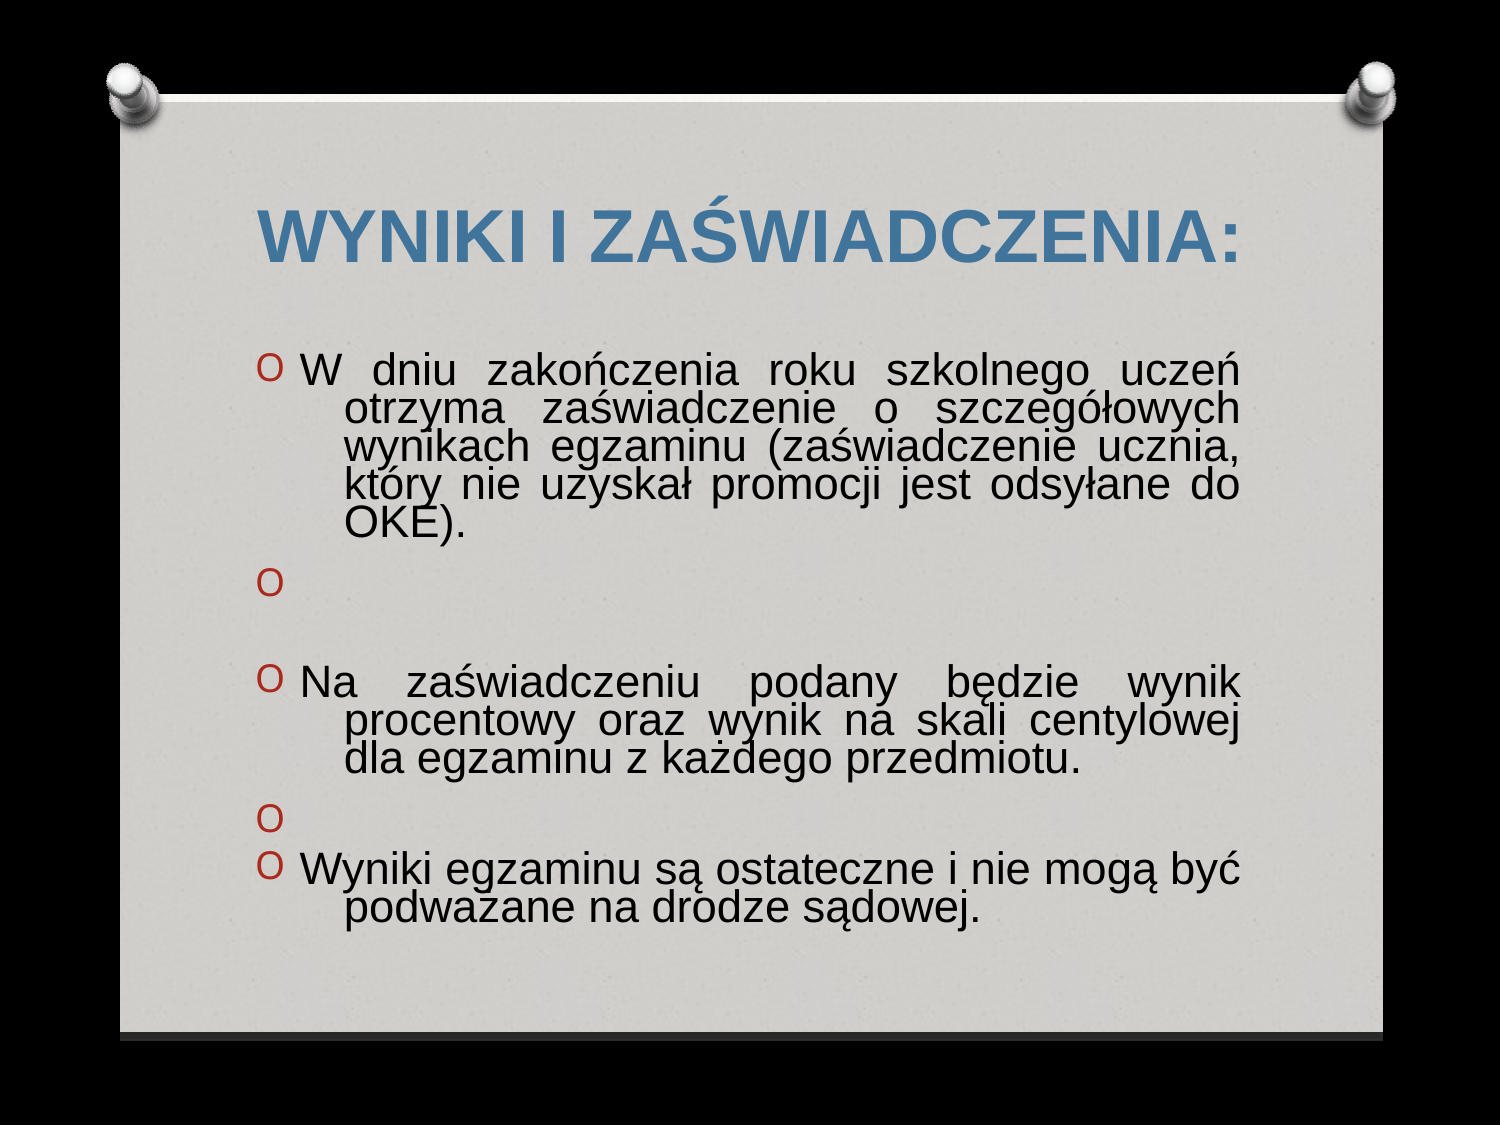

# WYNIKI I ZAŚWIADCZENIA:
W dniu zakończenia roku szkolnego uczeń otrzyma zaświadczenie o szczegółowych wynikach egzaminu (zaświadczenie ucznia, który nie uzyskał promocji jest odsyłane do OKE).
Na zaświadczeniu podany będzie wynik procentowy oraz wynik na skali centylowej dla egzaminu z każdego przedmiotu.
Wyniki egzaminu są ostateczne i nie mogą być podważane na drodze sądowej.